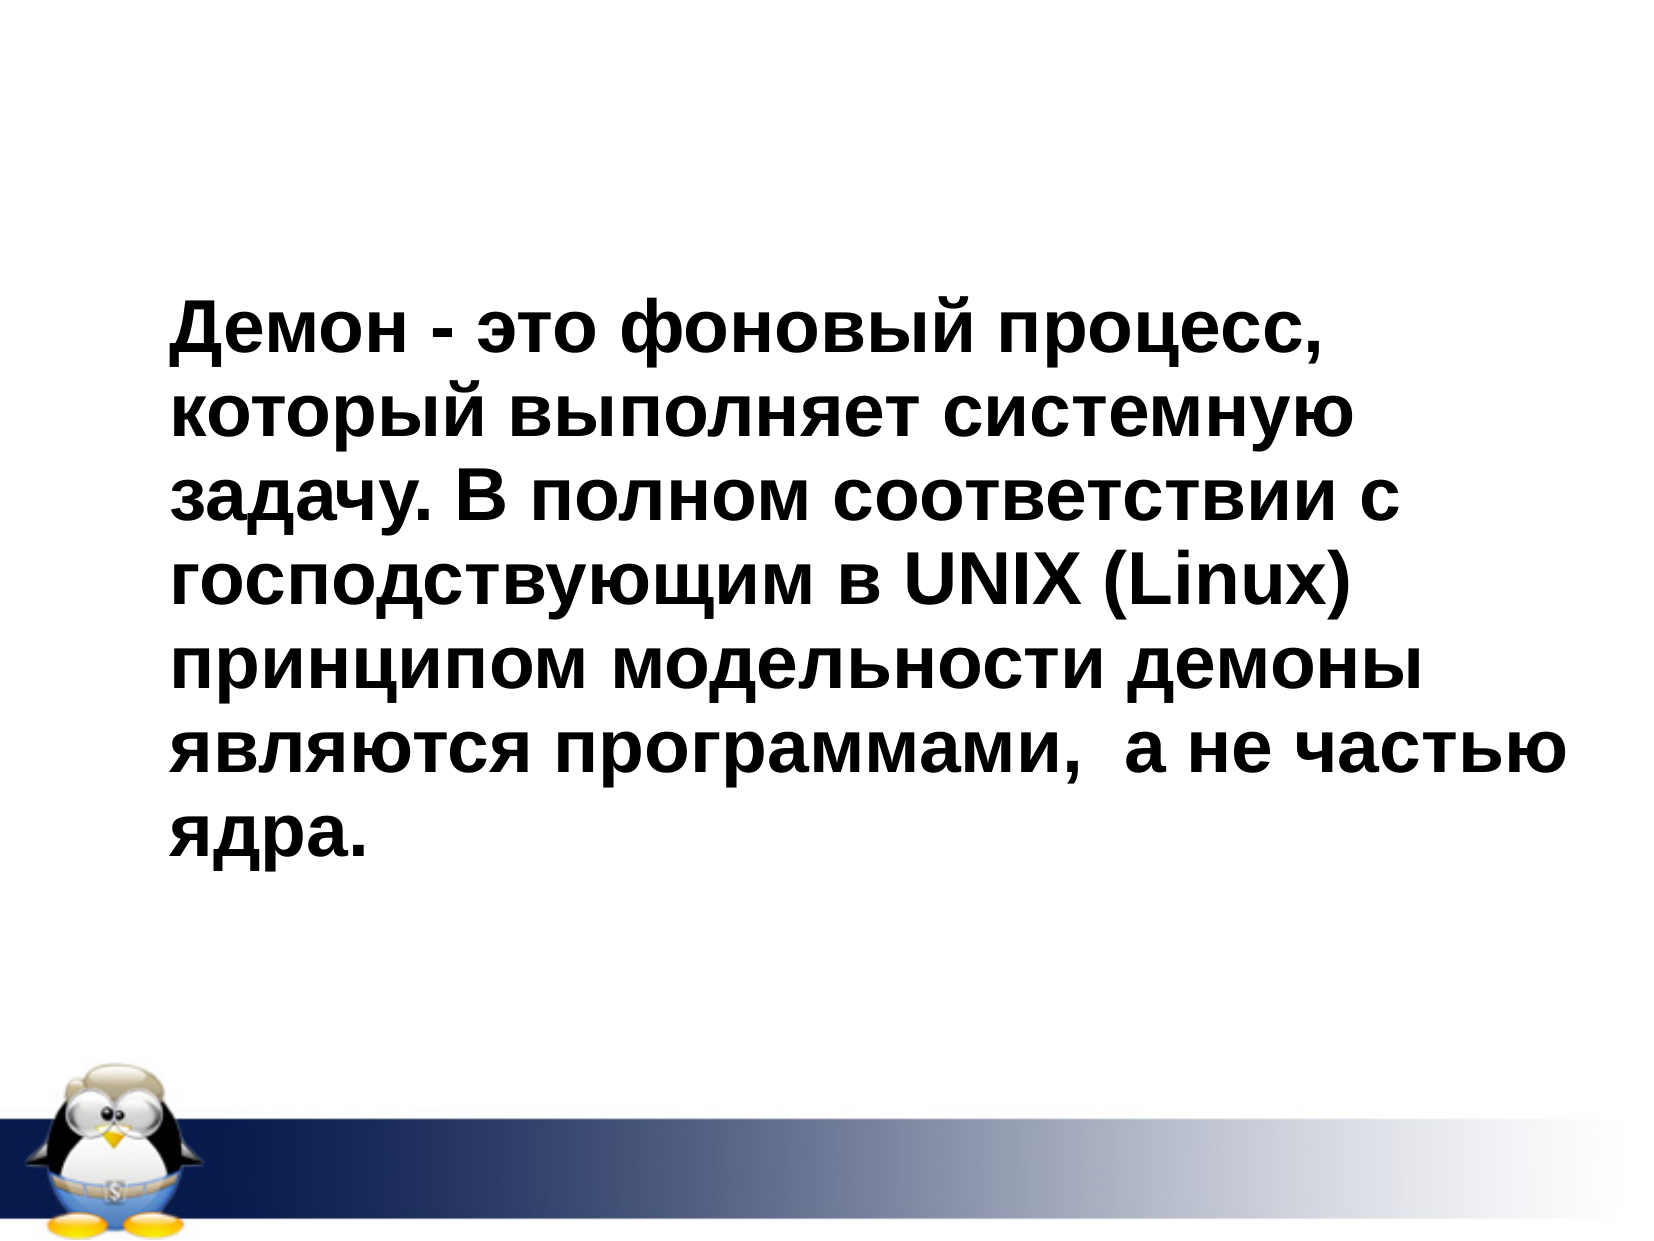

Демон - это фоновый процесс,
который выполняет системную
задачу. В полном соответствии с
господствующим в UNIX (Linux)
принципом модельности демоны
являются программами, а не частью
ядра.